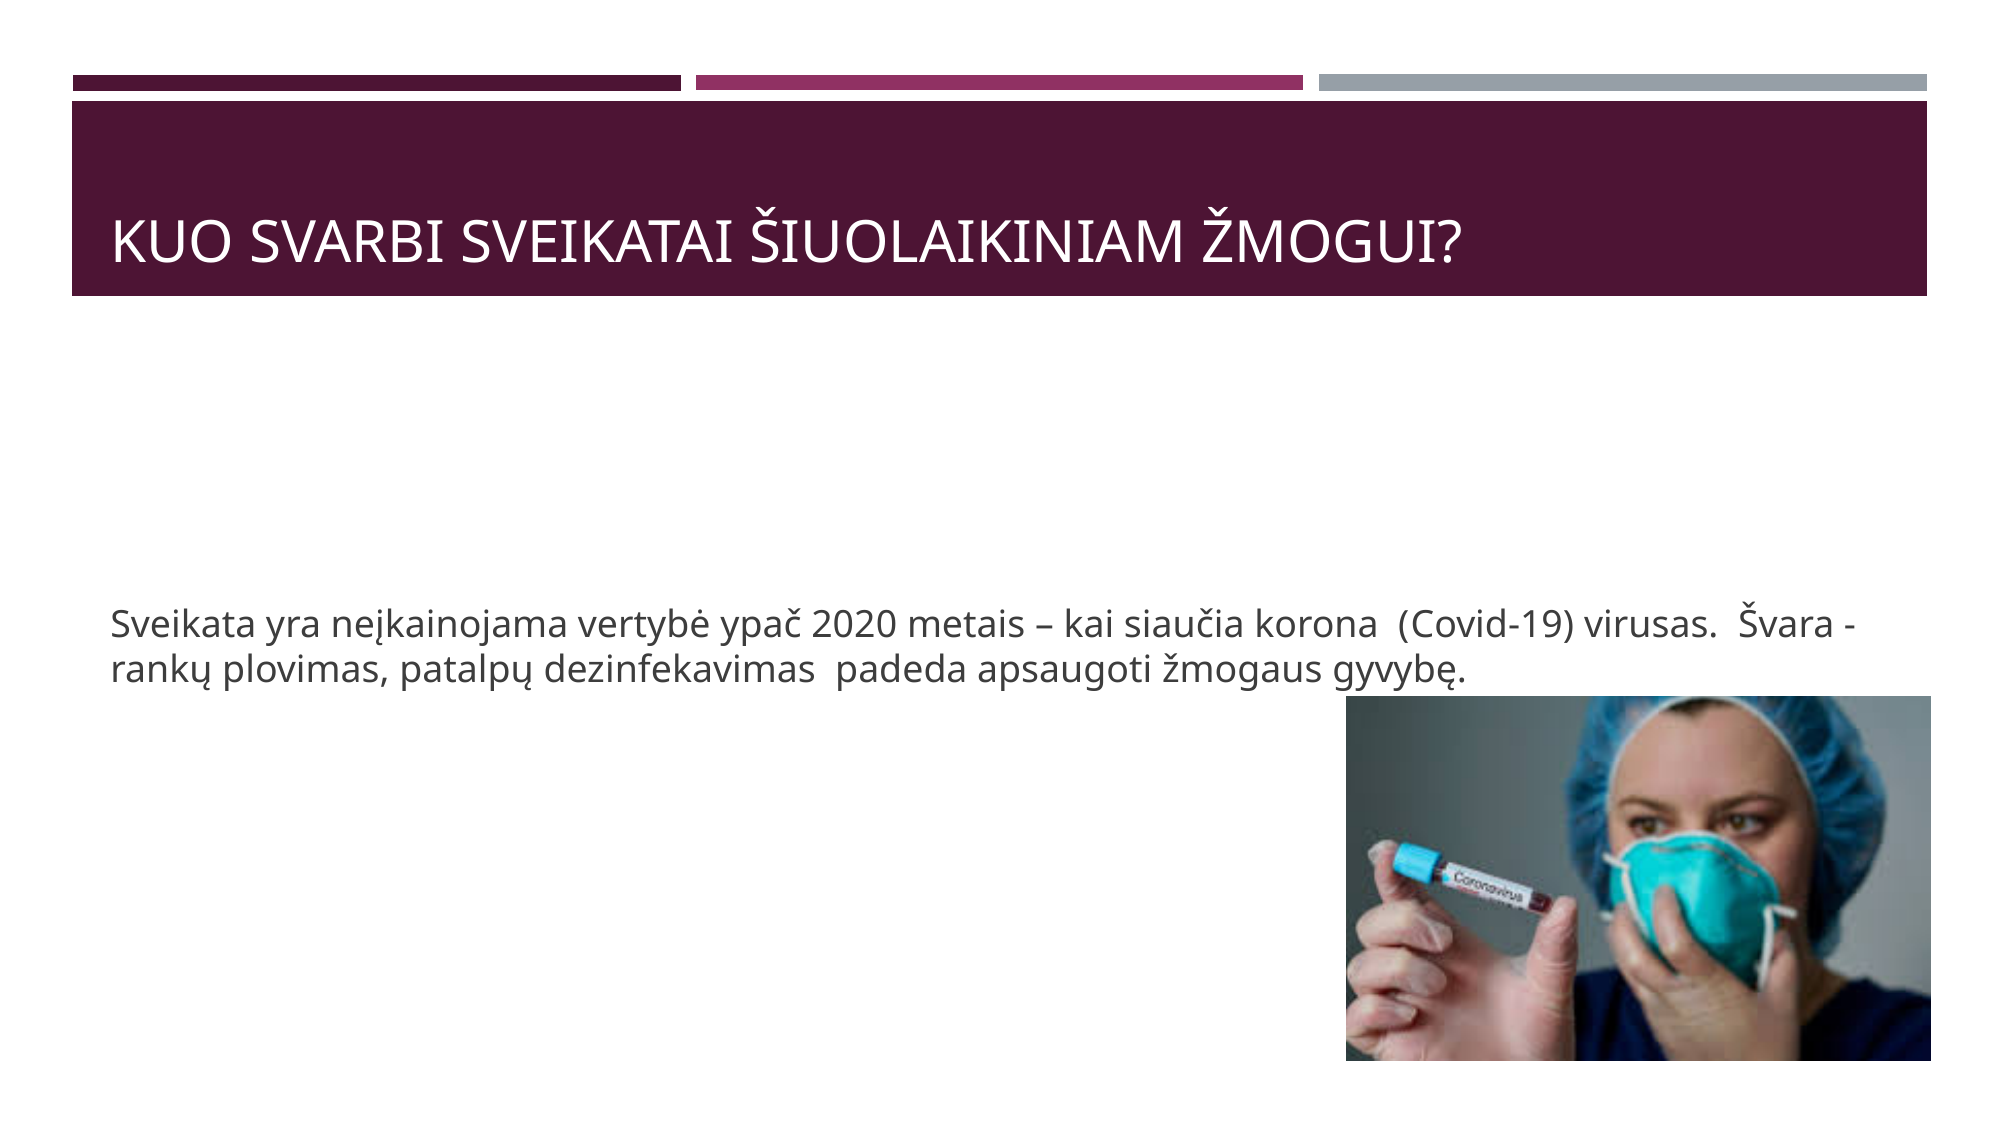

# Kuo svarbi sveikatai šiuolaikiniam žmogui?
Sveikata yra neįkainojama vertybė ypač 2020 metais – kai siaučia korona (Covid-19) virusas. Švara - rankų plovimas, patalpų dezinfekavimas padeda apsaugoti žmogaus gyvybę.